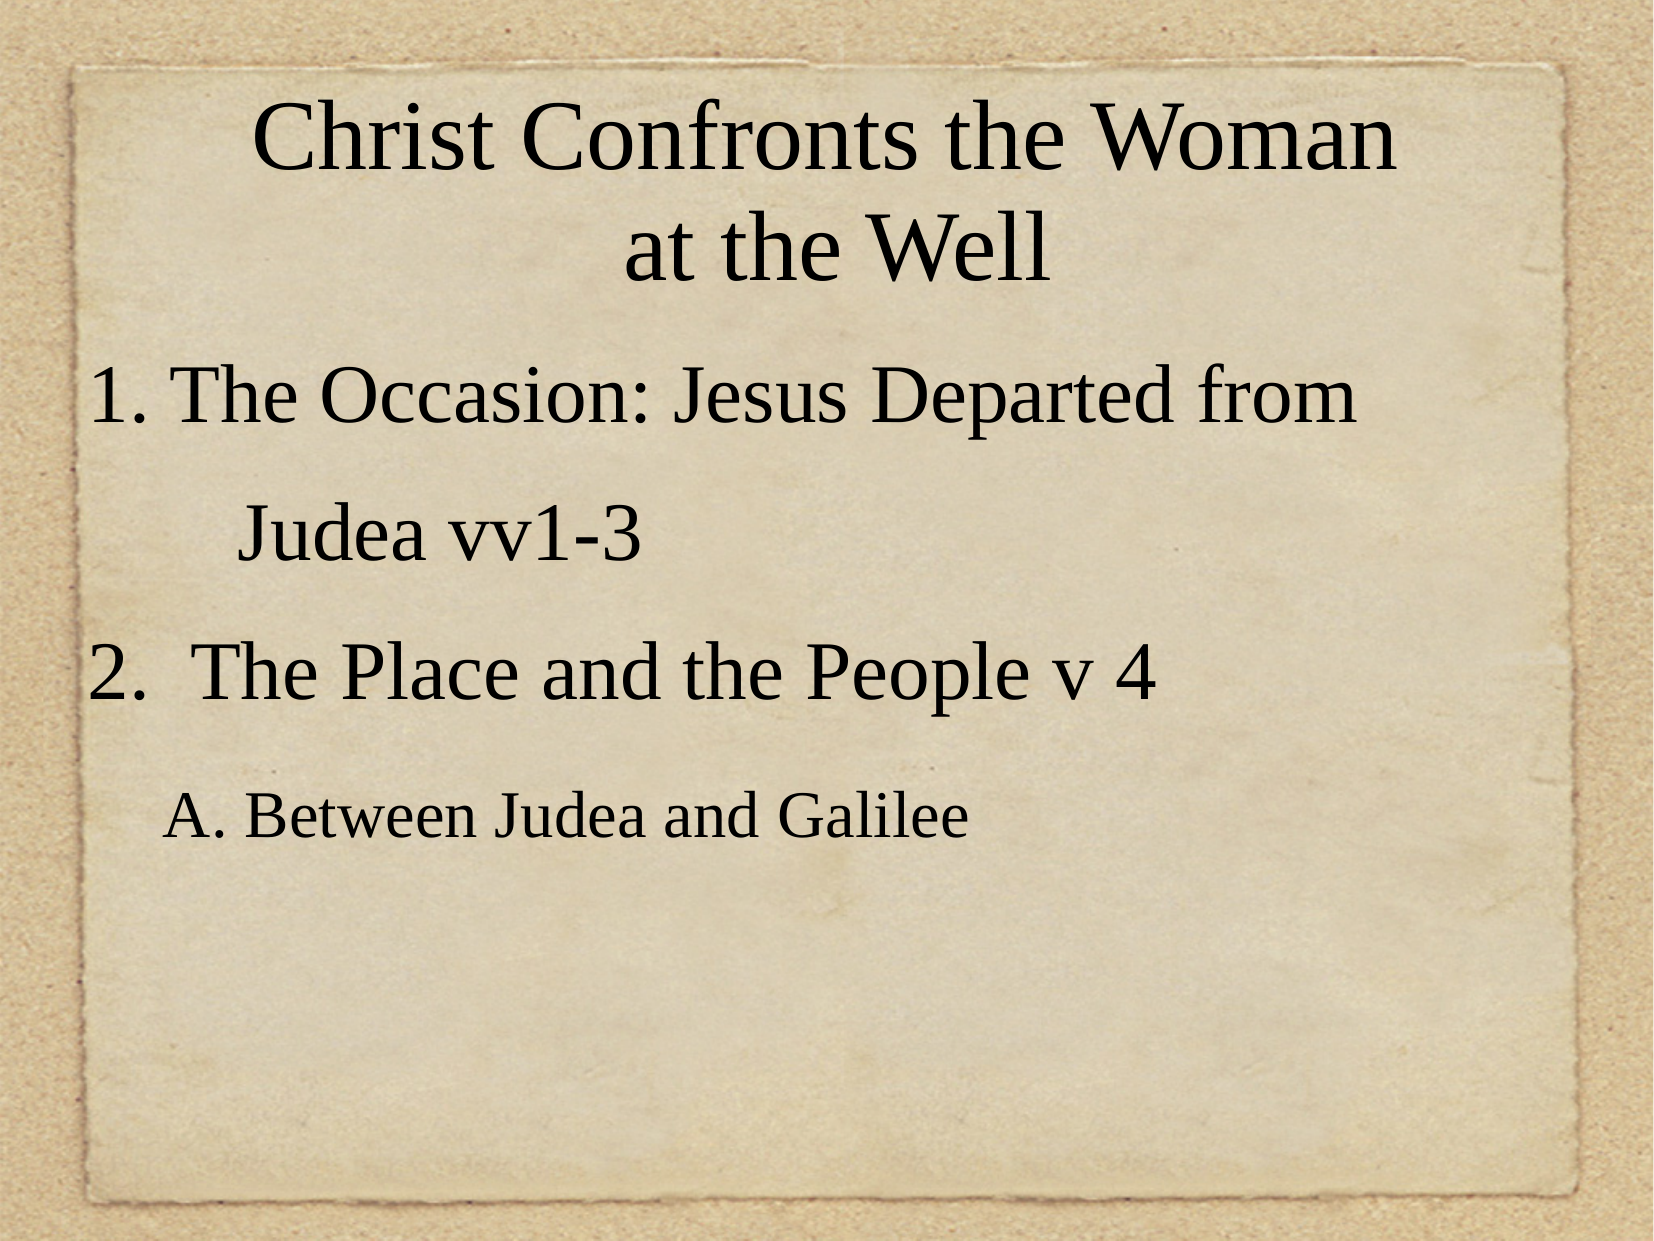

Christ Confronts the Woman
at the Well
1. The Occasion: Jesus Departed from
		Judea vv1-3
2. The Place and the People v 4
	A. Between Judea and Galilee